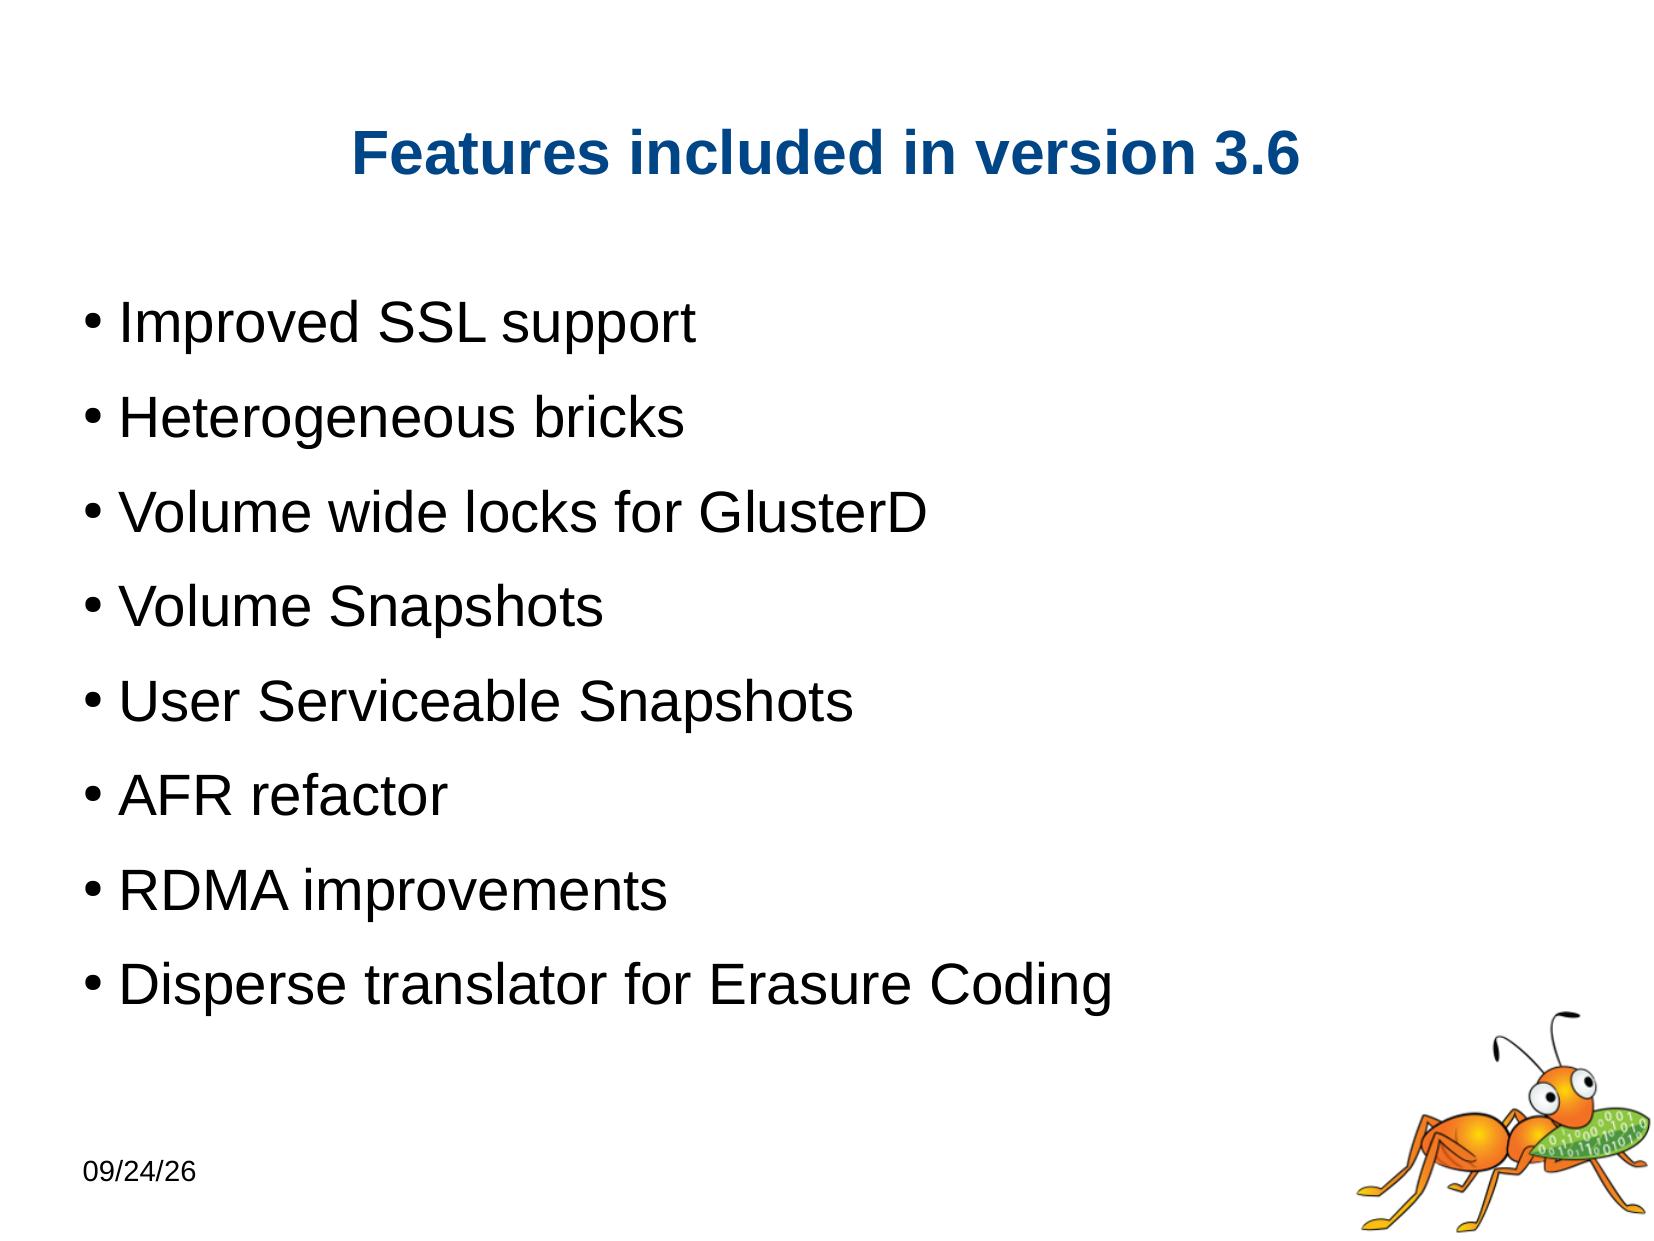

# Features included in version 3.6
Improved SSL support
Heterogeneous bricks
Volume wide locks for GlusterD
Volume Snapshots
User Serviceable Snapshots
AFR refactor
RDMA improvements
Disperse translator for Erasure Coding